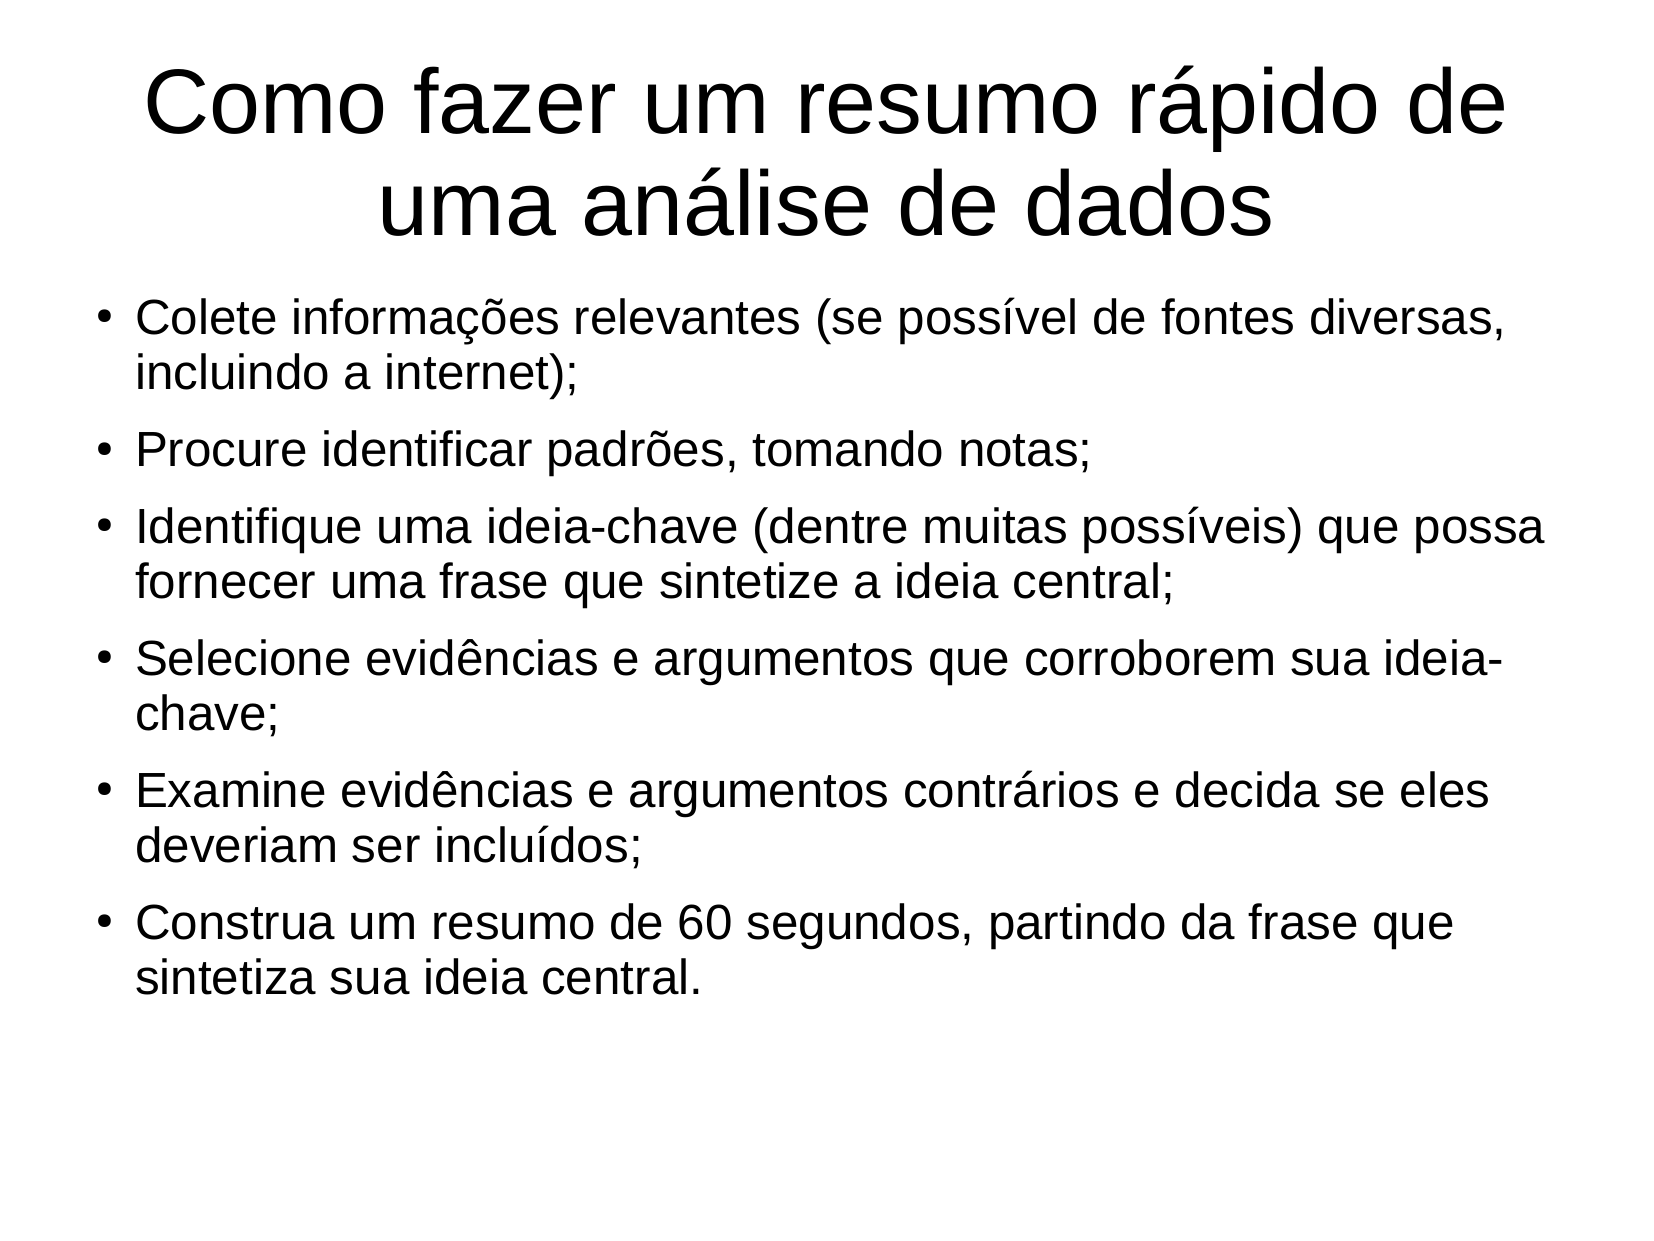

# Como fazer um resumo rápido de uma análise de dados
Colete informações relevantes (se possível de fontes diversas, incluindo a internet);
Procure identificar padrões, tomando notas;
Identifique uma ideia-chave (dentre muitas possíveis) que possa fornecer uma frase que sintetize a ideia central;
Selecione evidências e argumentos que corroborem sua ideia-chave;
Examine evidências e argumentos contrários e decida se eles deveriam ser incluídos;
Construa um resumo de 60 segundos, partindo da frase que sintetiza sua ideia central.